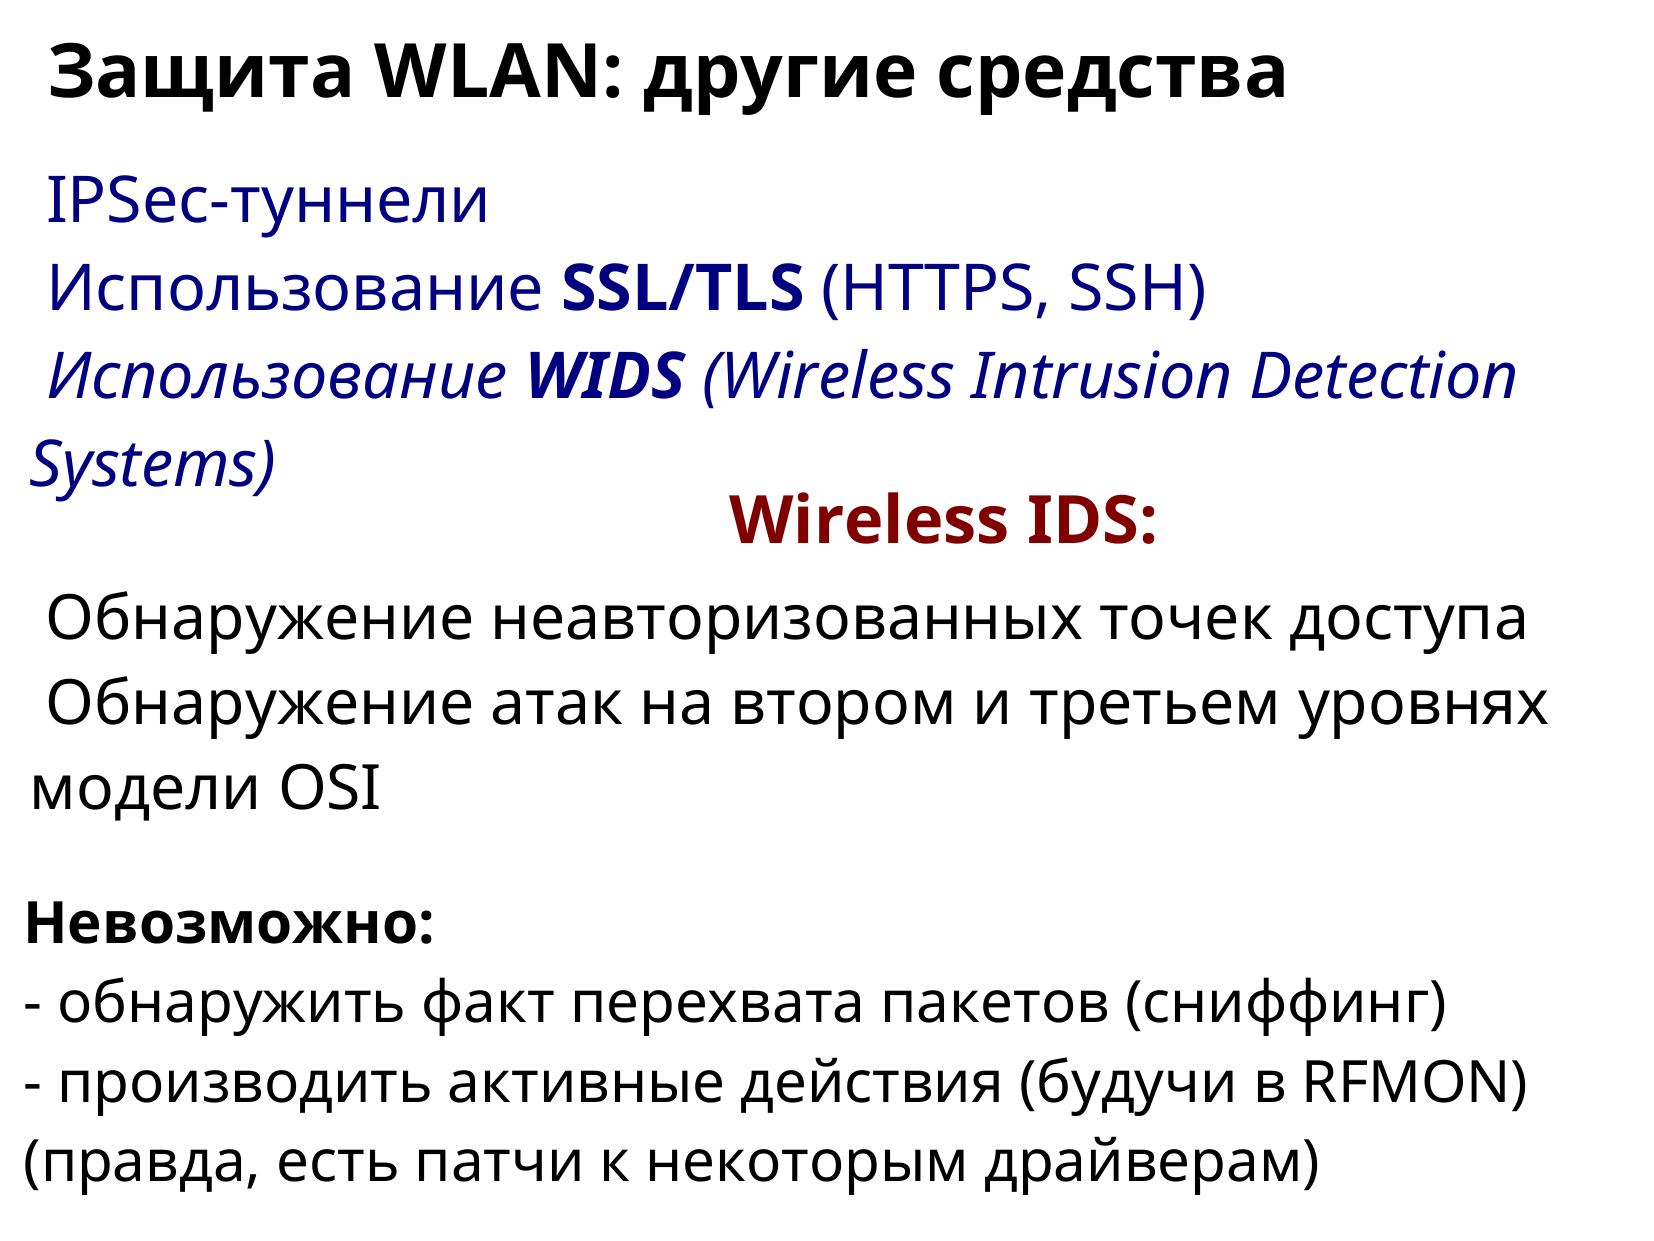

Защита WLAN: другие средства
 IPSec-туннели
 Использование SSL/TLS (HTTPS, SSH)
 Использование WIDS (Wireless Intrusion Detection Systems)
Wireless IDS:
 Обнаружение неавторизованных точек доступа
 Обнаружение атак на втором и третьем уровнях модели OSI
Невозможно:
- обнаружить факт перехвата пакетов (сниффинг)
- производить активные действия (будучи в RFMON) (правда, есть патчи к некоторым драйверам)